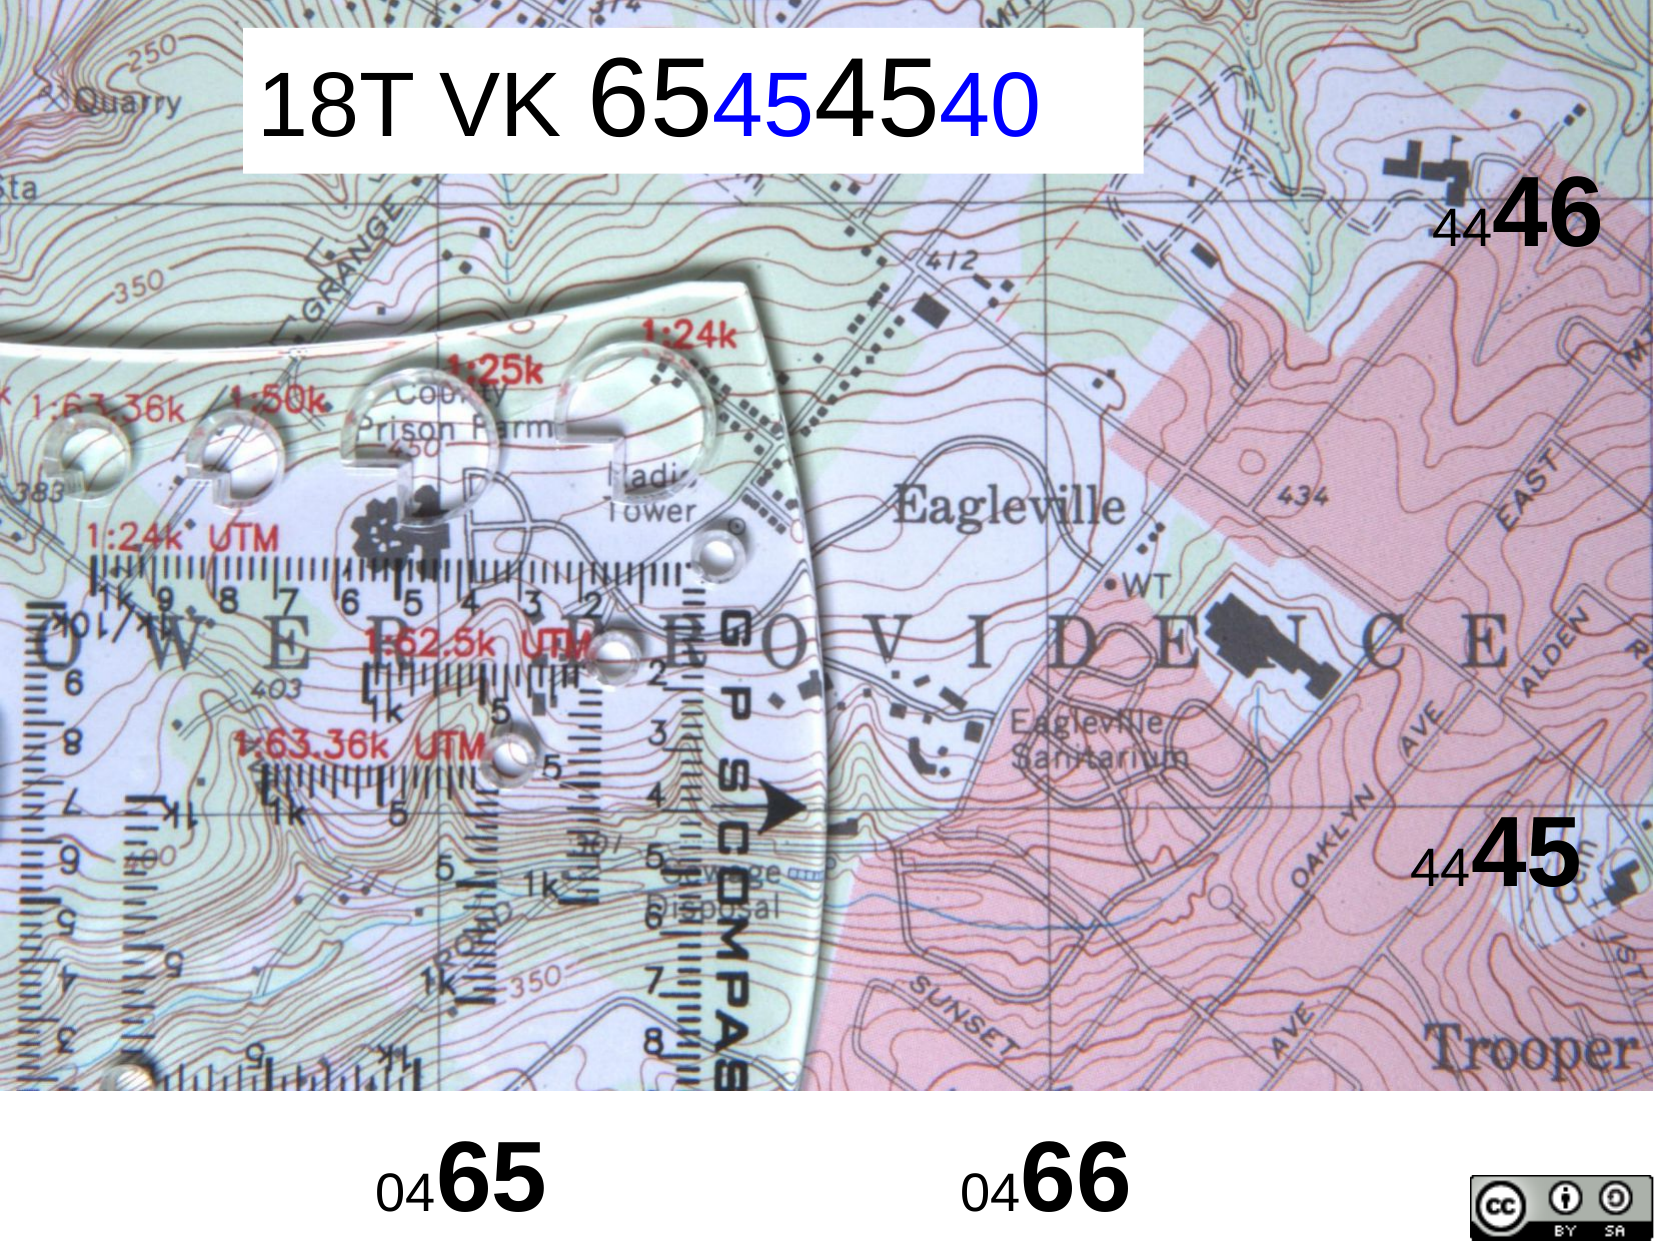

18T VK 65454540
4446
4445
0465
0466